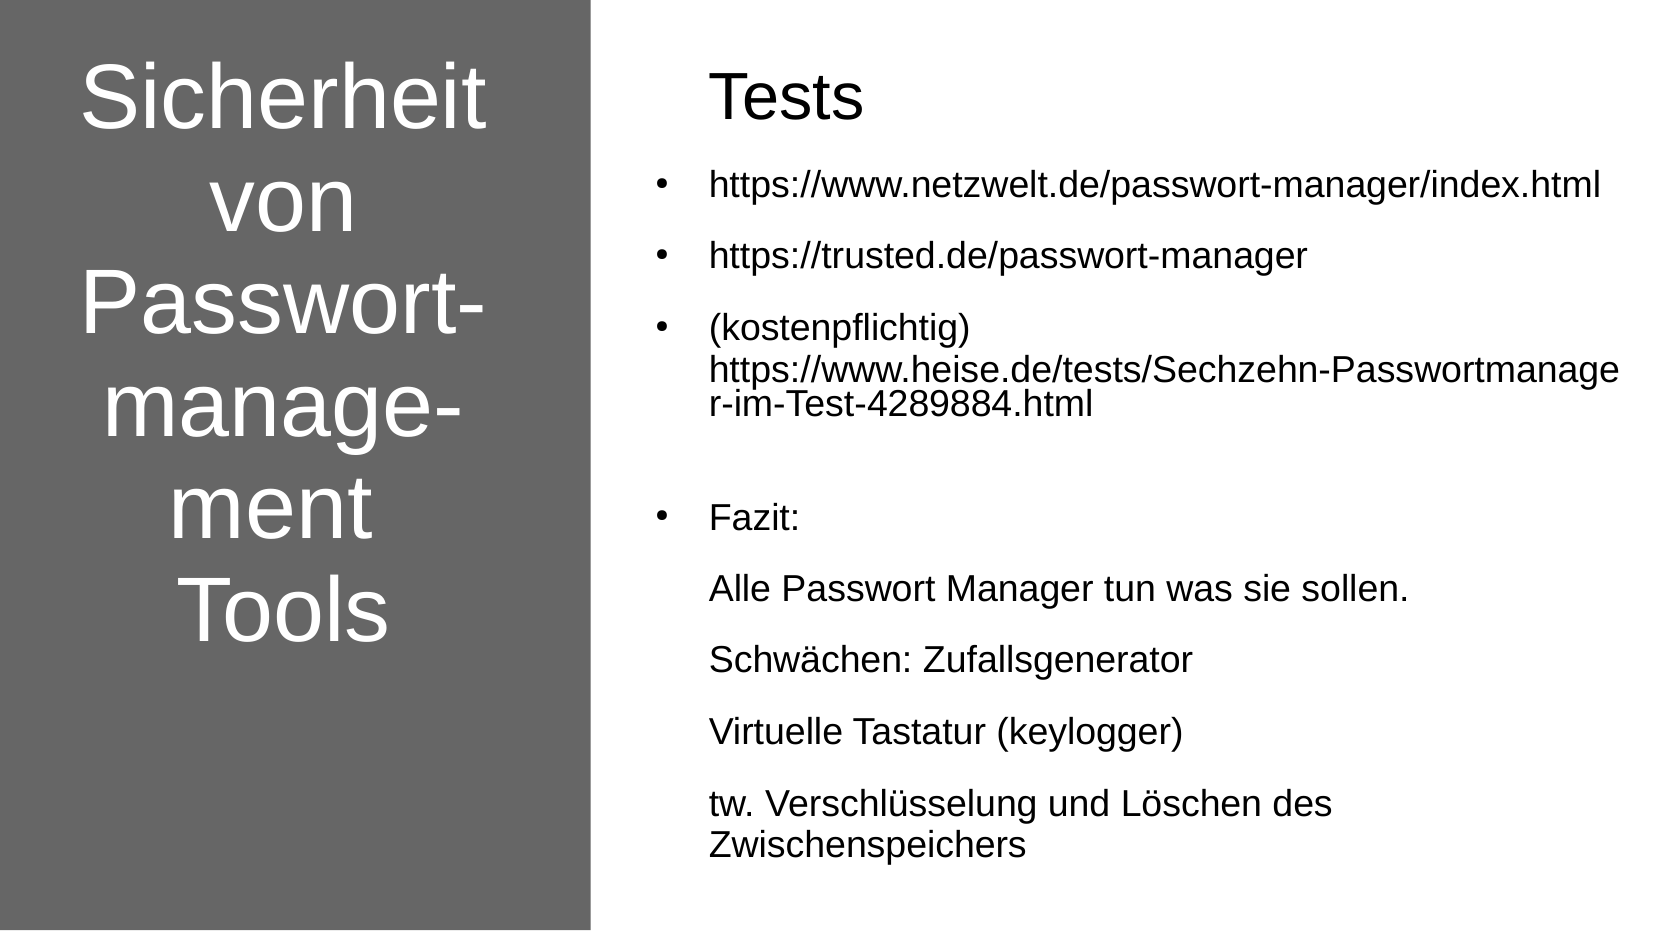

# Sicherheit von Passwort-manage-ment Tools
Tests
https://www.netzwelt.de/passwort-manager/index.html
https://trusted.de/passwort-manager
(kostenpflichtig)https://www.heise.de/tests/Sechzehn-Passwortmanager-im-Test-4289884.html
Fazit:
Alle Passwort Manager tun was sie sollen.
Schwächen: Zufallsgenerator
Virtuelle Tastatur (keylogger)
tw. Verschlüsselung und Löschen des Zwischenspeichers